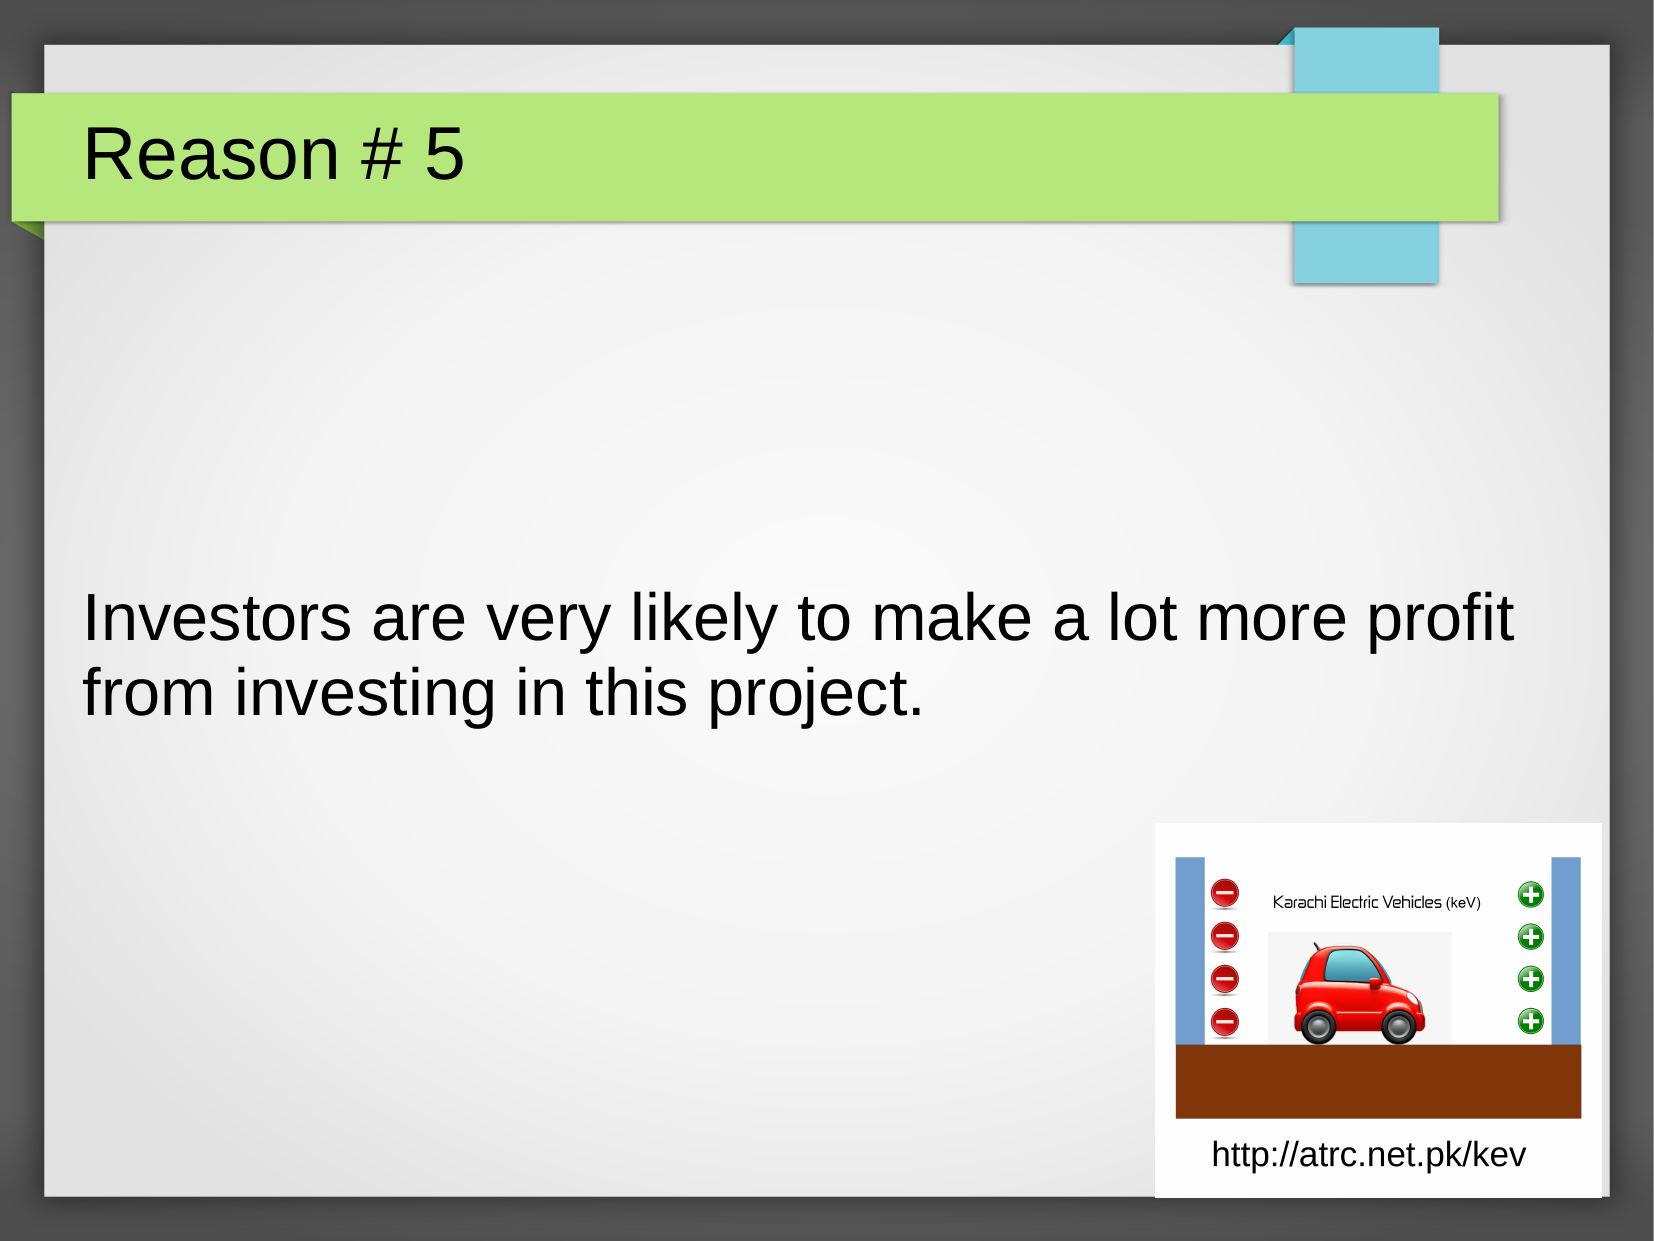

# Reason # 5
Investors are very likely to make a lot more profit from investing in this project.